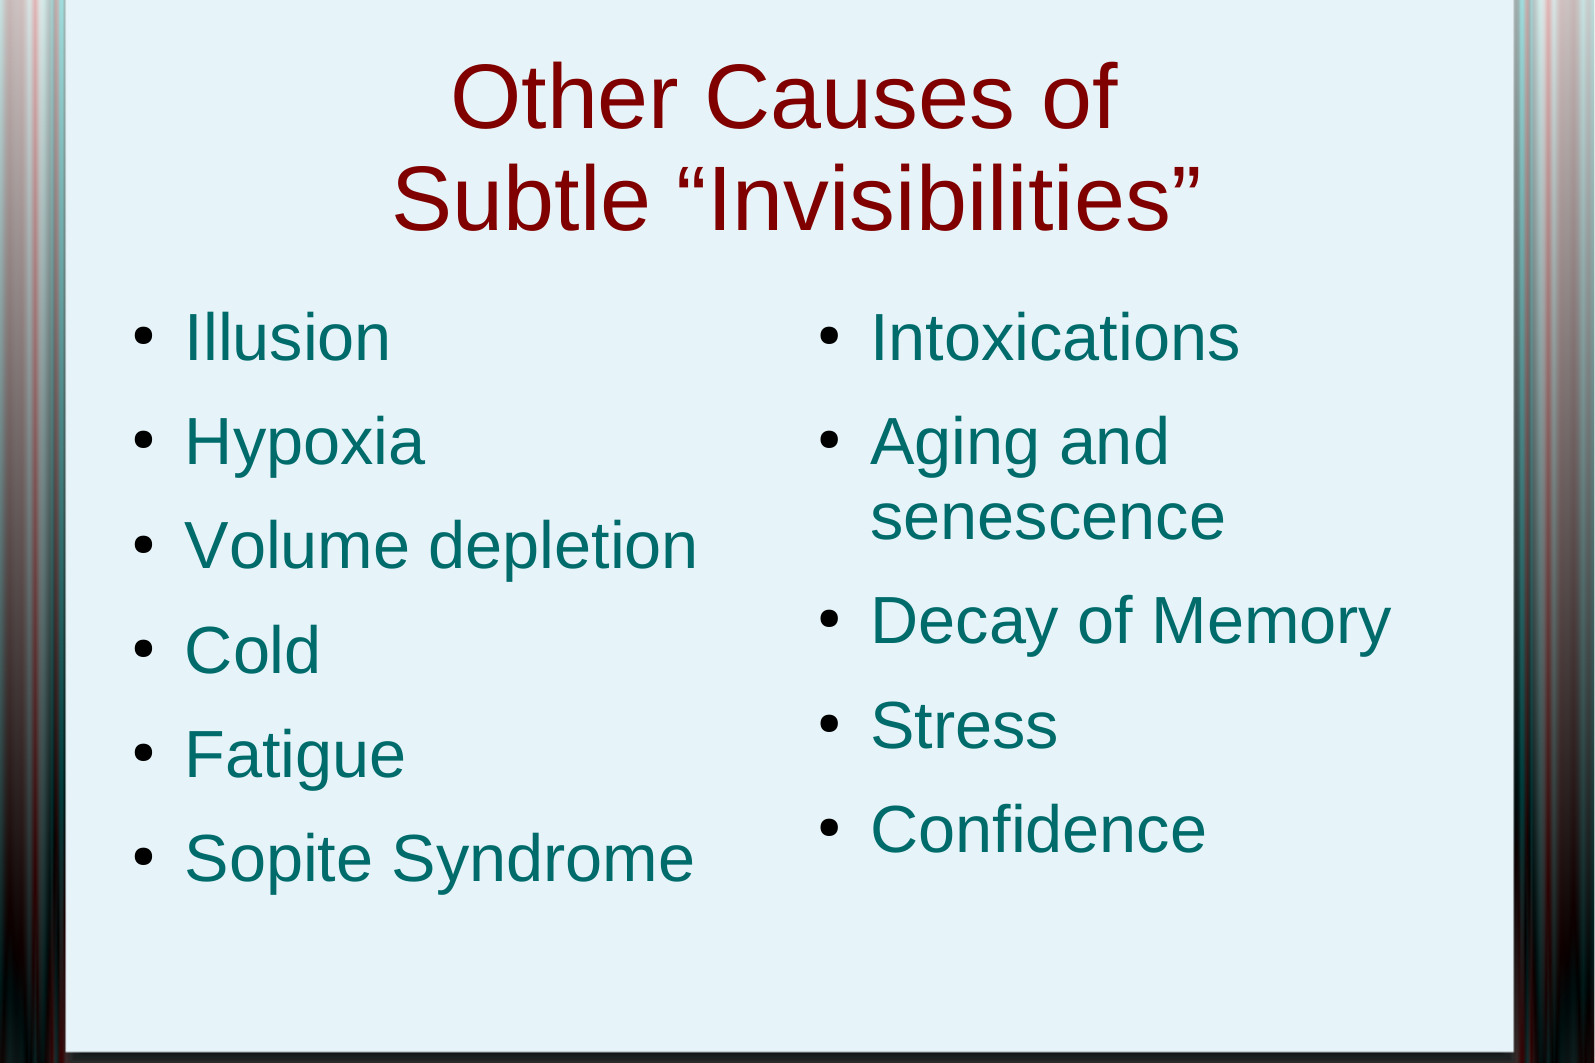

# Other Causes of Subtle “Invisibilities”
Illusion
Hypoxia
Volume depletion
Cold
Fatigue
Sopite Syndrome
Intoxications
Aging and senescence
Decay of Memory
Stress
Confidence